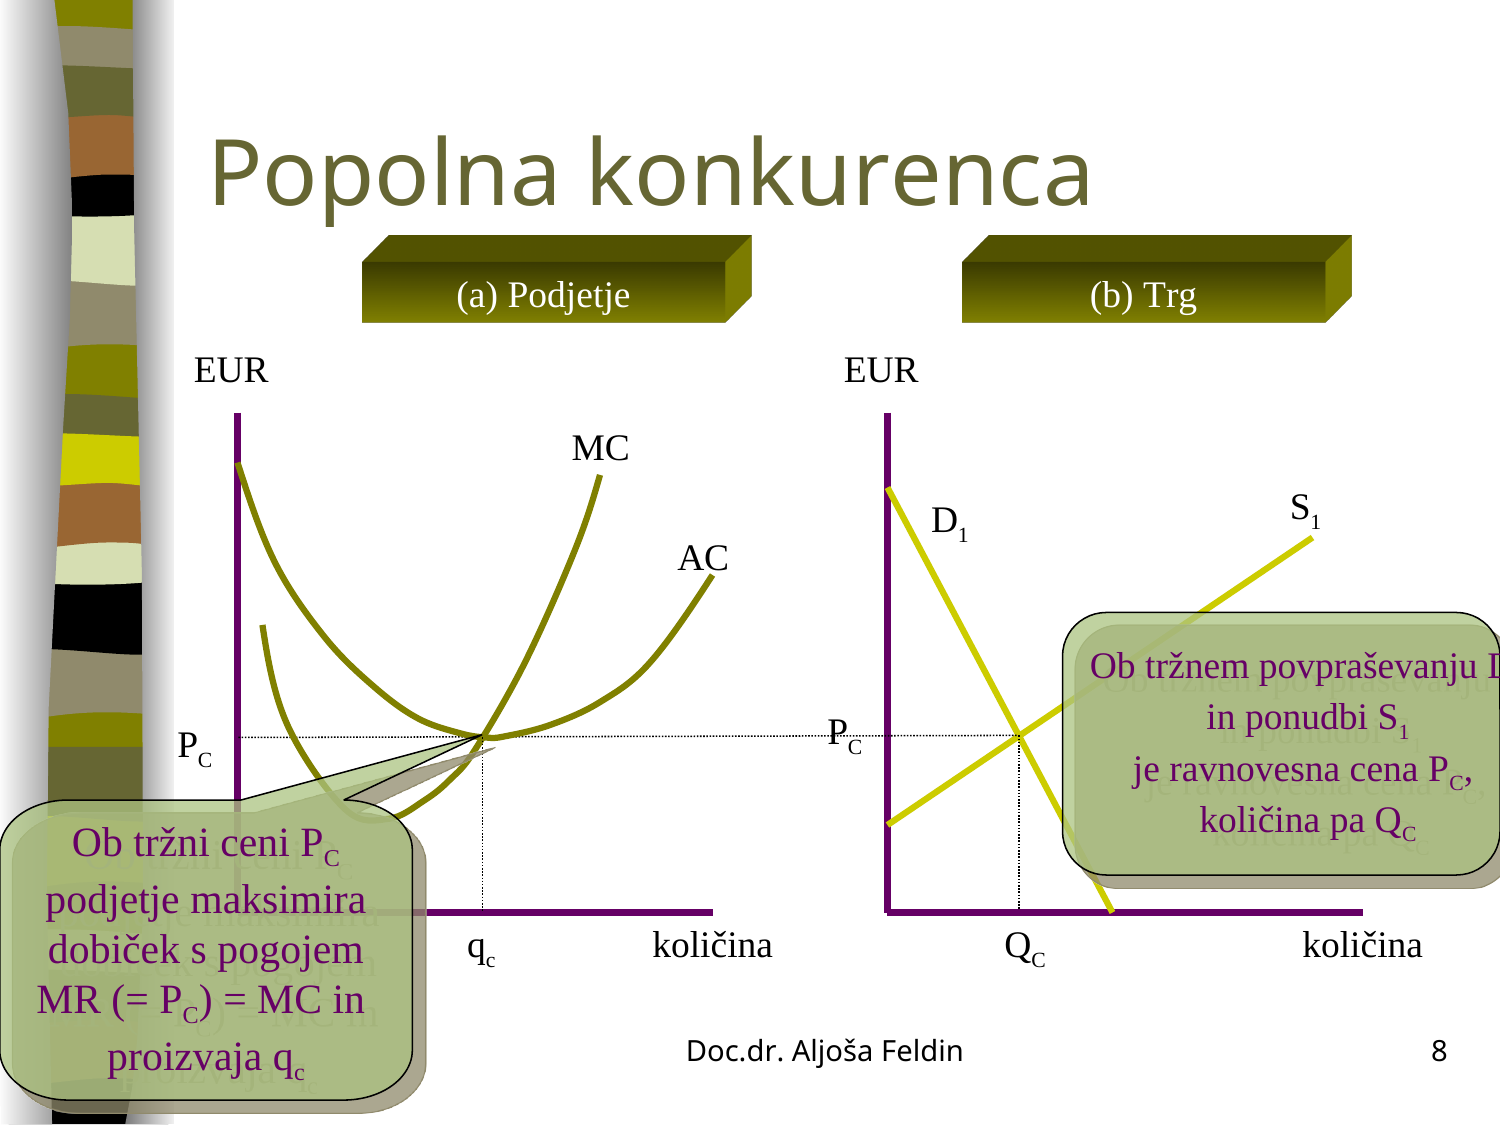

# Popolna konkurenca
(a) Podjetje
(b) Trg
EUR
EUR
MC
S1
D1
AC
Ob tržnem povpraševanju D1
in ponudbi S1
je ravnovesna cena PC,
količina pa QC
PC
PC
Ob tržni ceni PC
podjetje maksimira
dobiček s pogojem
MR (= PC) = MC in
proizvaja qc
qc
količina
QC
količina
Doc.dr. Aljoša Feldin